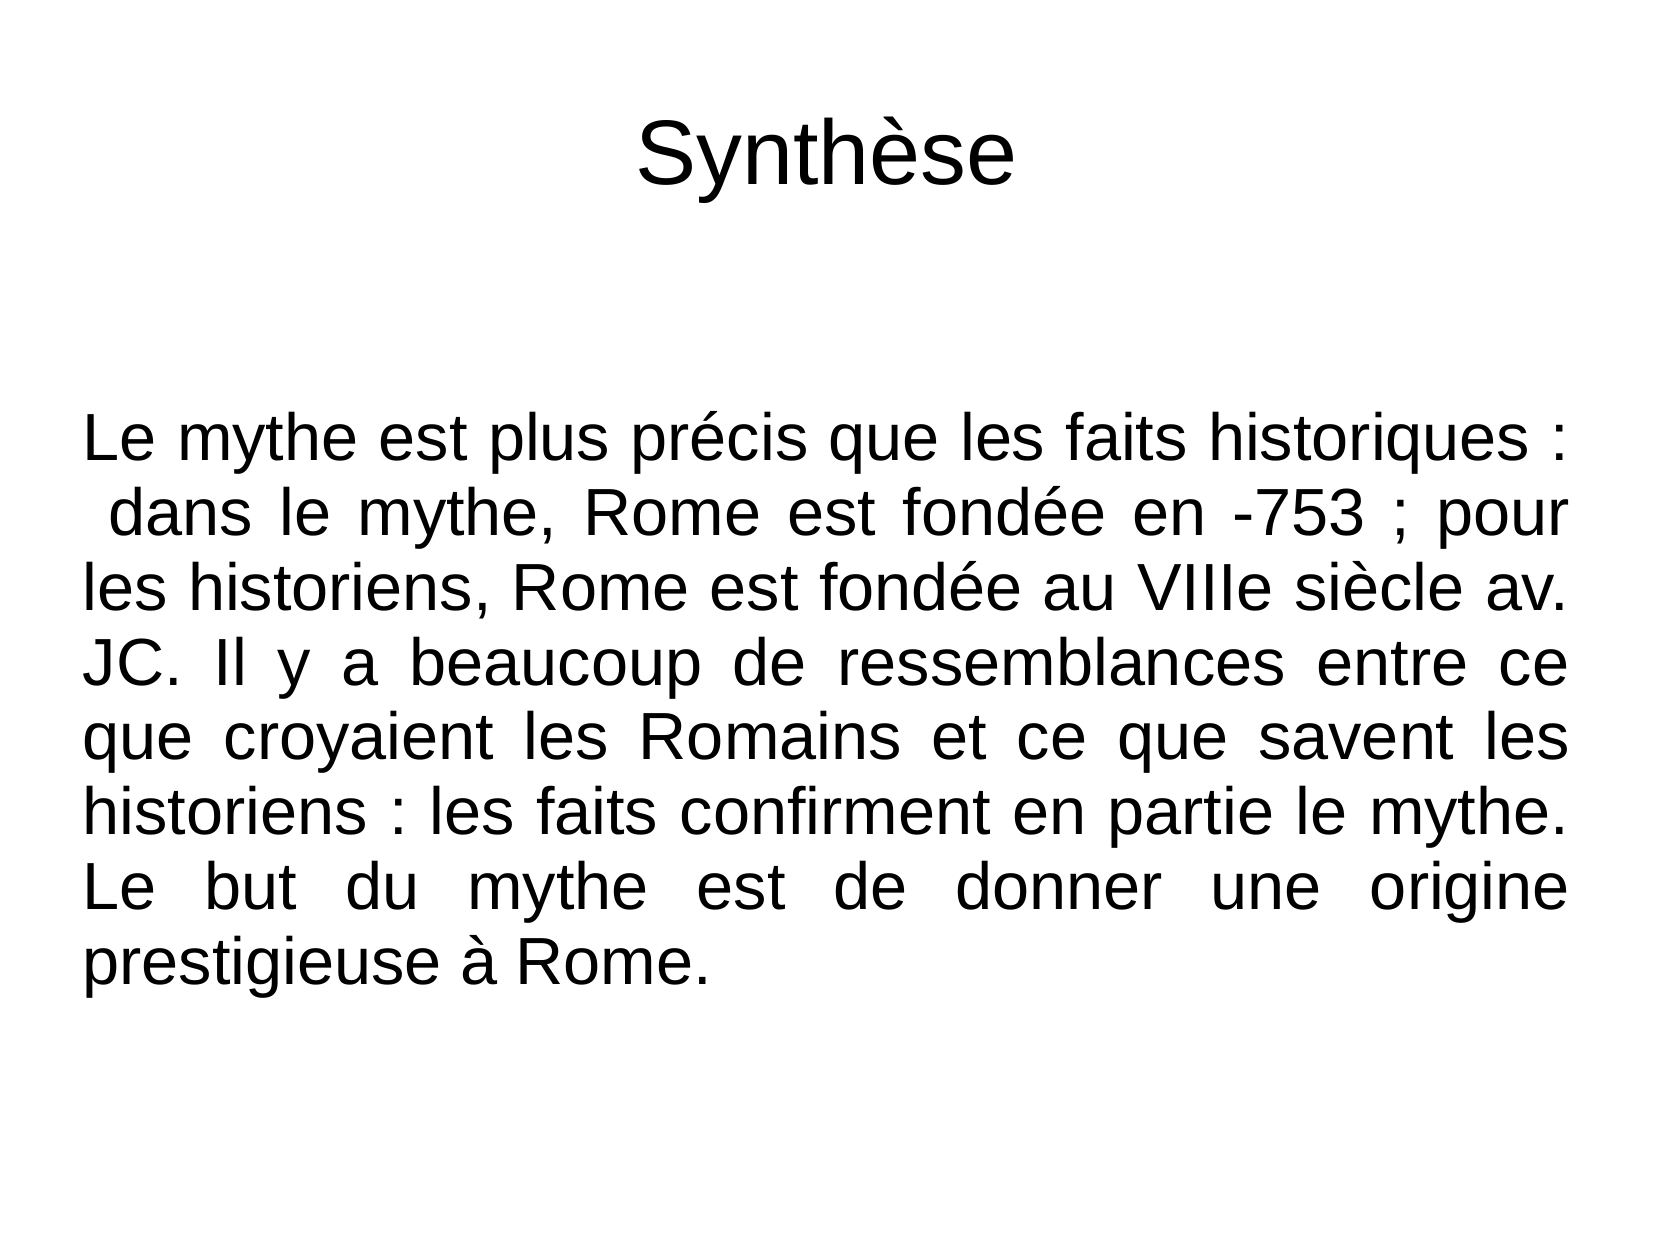

# Synthèse
Le mythe est plus précis que les faits historiques : dans le mythe, Rome est fondée en -753 ; pour les historiens, Rome est fondée au VIIIe siècle av. JC. Il y a beaucoup de ressemblances entre ce que croyaient les Romains et ce que savent les historiens : les faits confirment en partie le mythe. Le but du mythe est de donner une origine prestigieuse à Rome.